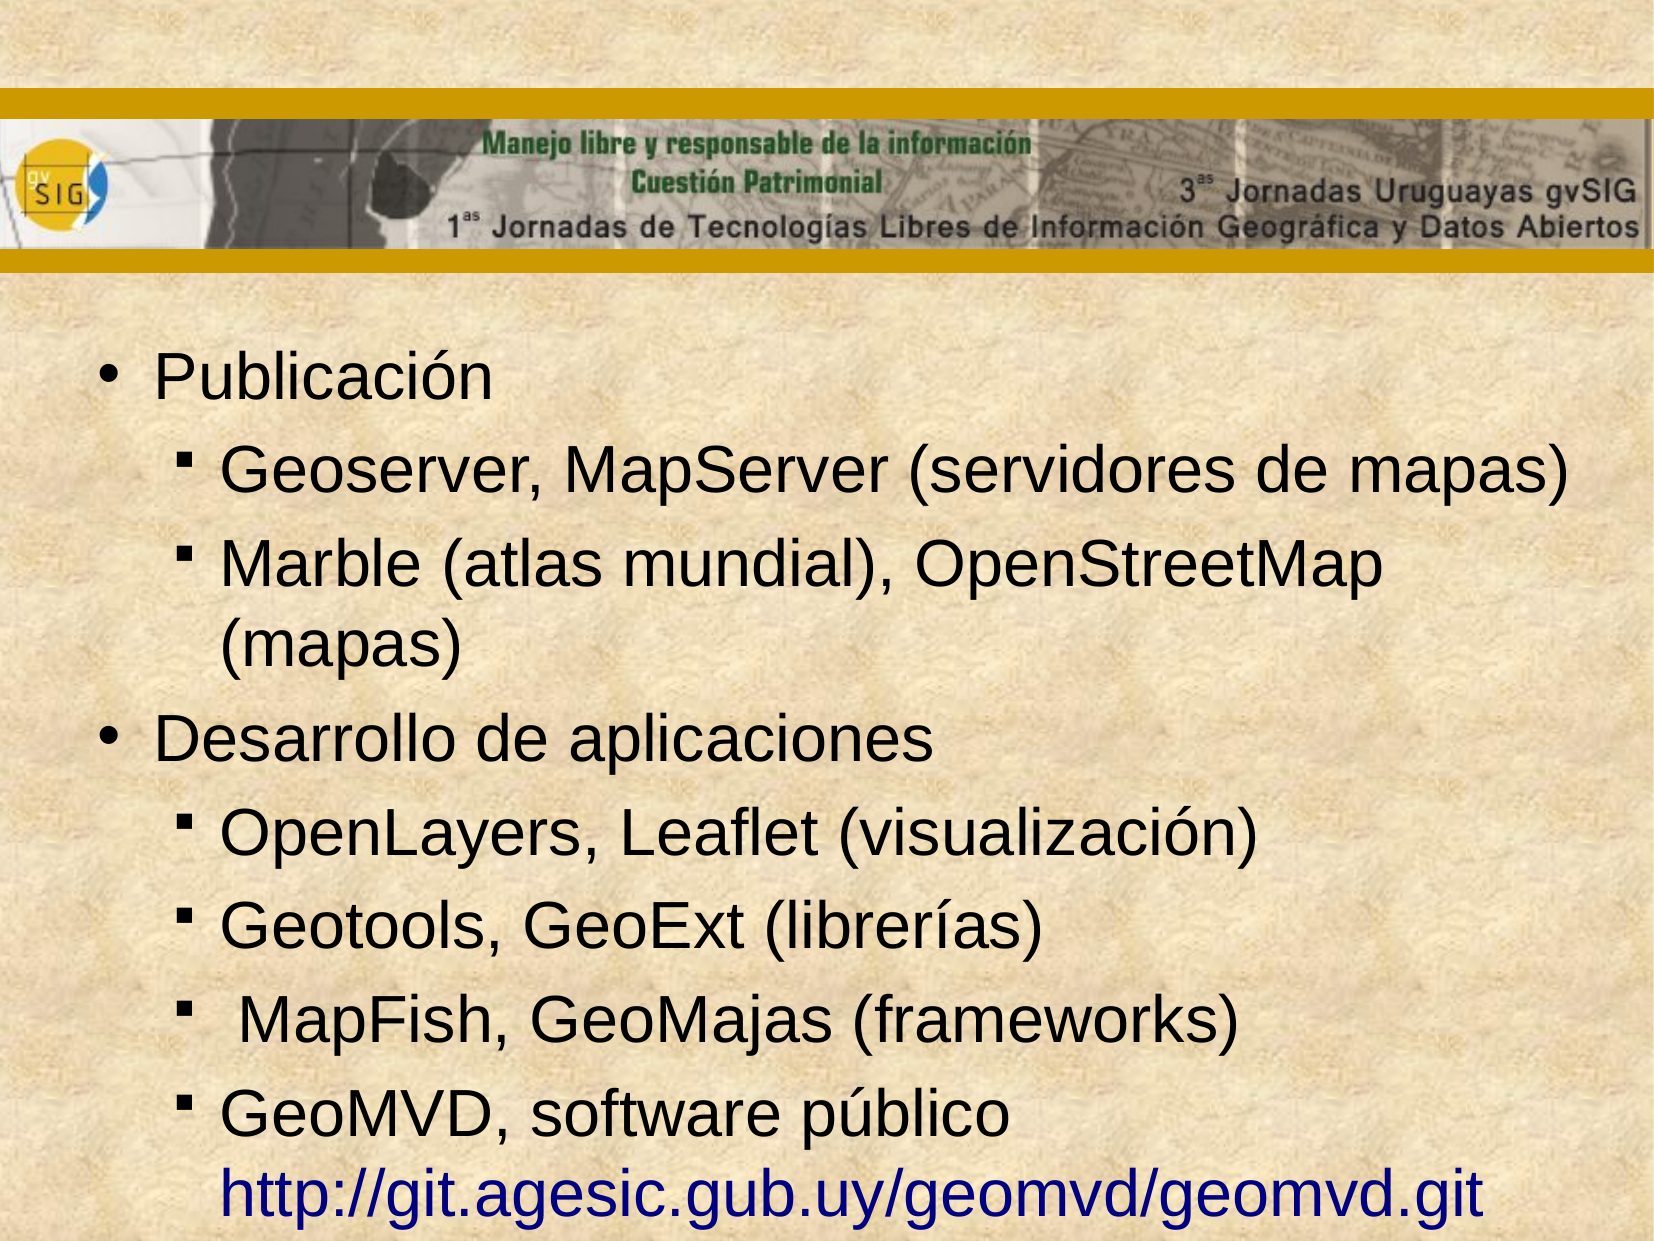

# Publicación
Geoserver, MapServer (servidores de mapas)
Marble (atlas mundial), OpenStreetMap (mapas)
Desarrollo de aplicaciones
OpenLayers, Leaflet (visualización)
Geotools, GeoExt (librerías)
 MapFish, GeoMajas (frameworks)
GeoMVD, software público http://git.agesic.gub.uy/geomvd/geomvd.git